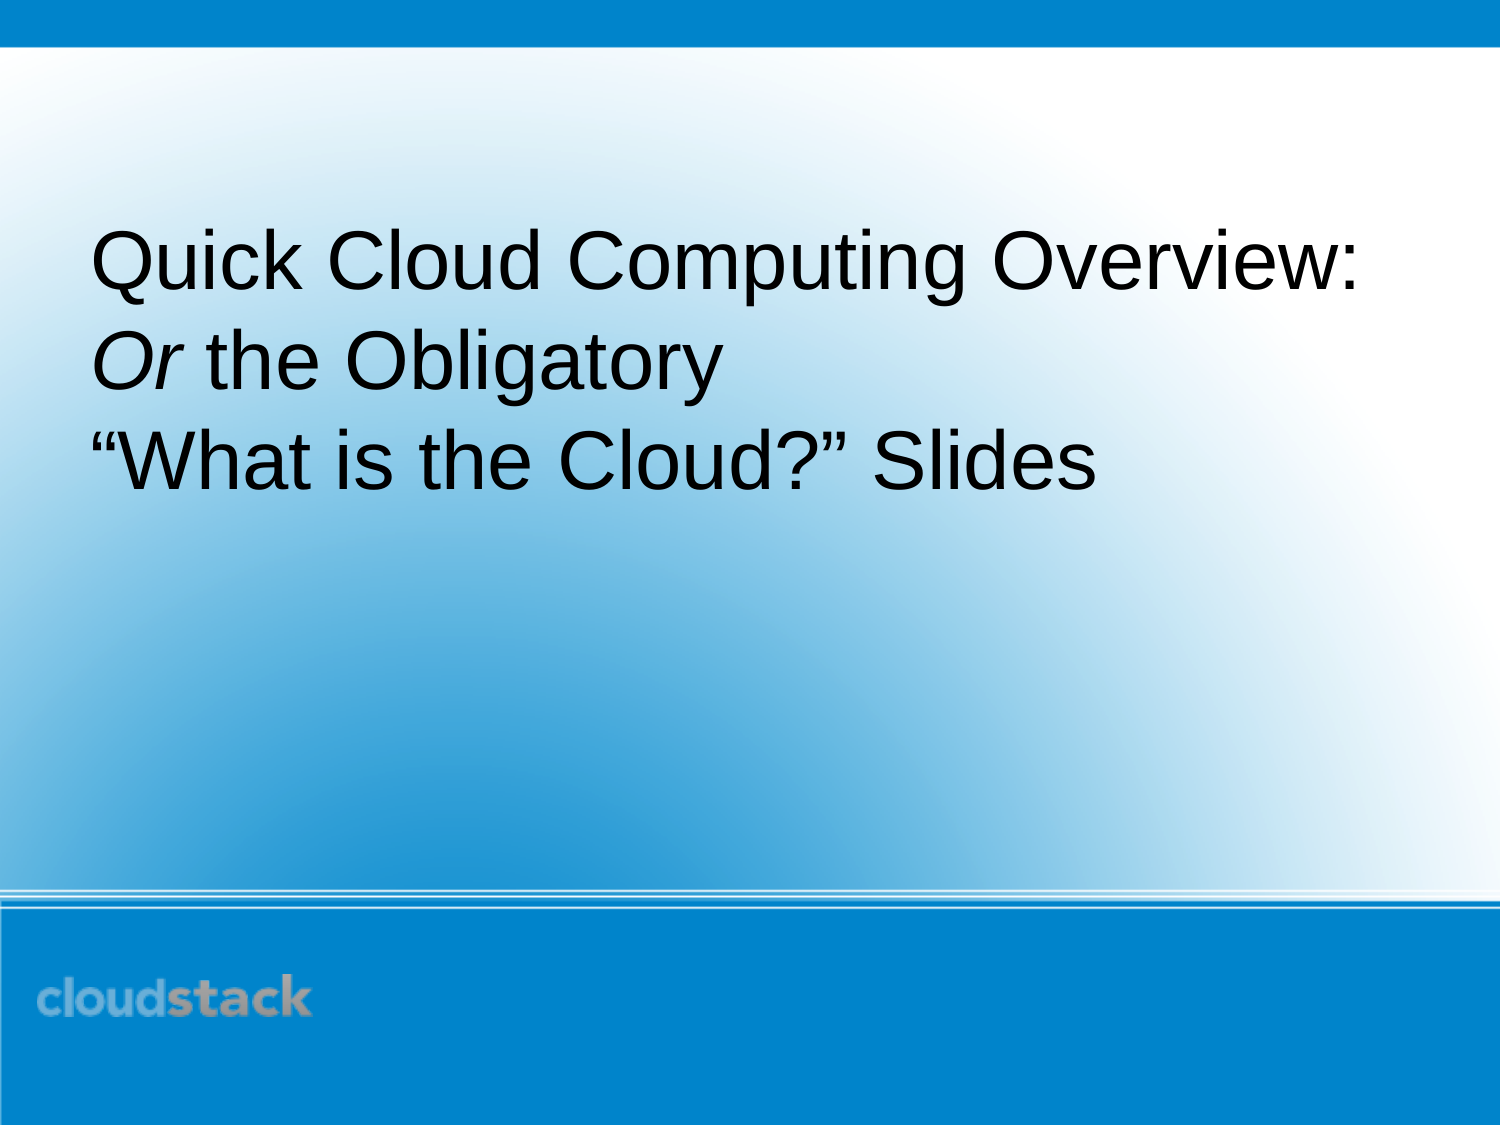

# Quick Cloud Computing Overview: Or the Obligatory “What is the Cloud?” Slides